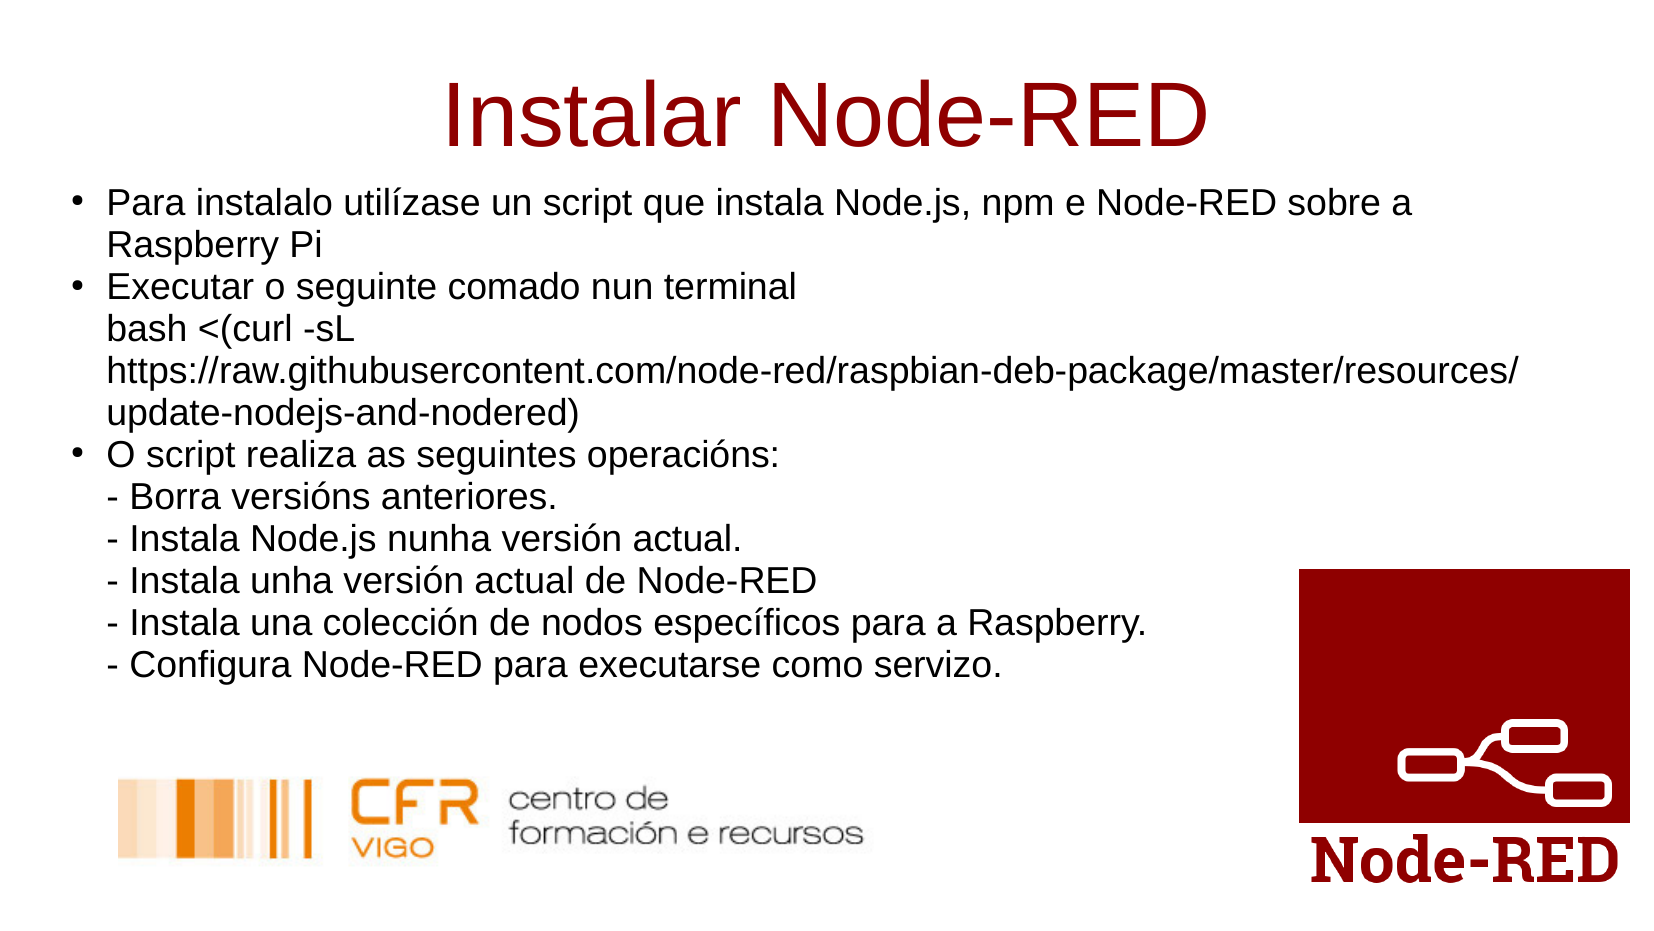

# Instalar Node-RED
Para instalalo utilízase un script que instala Node.js, npm e Node-RED sobre a Raspberry Pi
Executar o seguinte comado nun terminal
bash <(curl -sL https://raw.githubusercontent.com/node-red/raspbian-deb-package/master/resources/update-nodejs-and-nodered)
O script realiza as seguintes operacións:
- Borra versións anteriores.
- Instala Node.js nunha versión actual.
- Instala unha versión actual de Node-RED
- Instala una colección de nodos específicos para a Raspberry.
- Configura Node-RED para executarse como servizo.